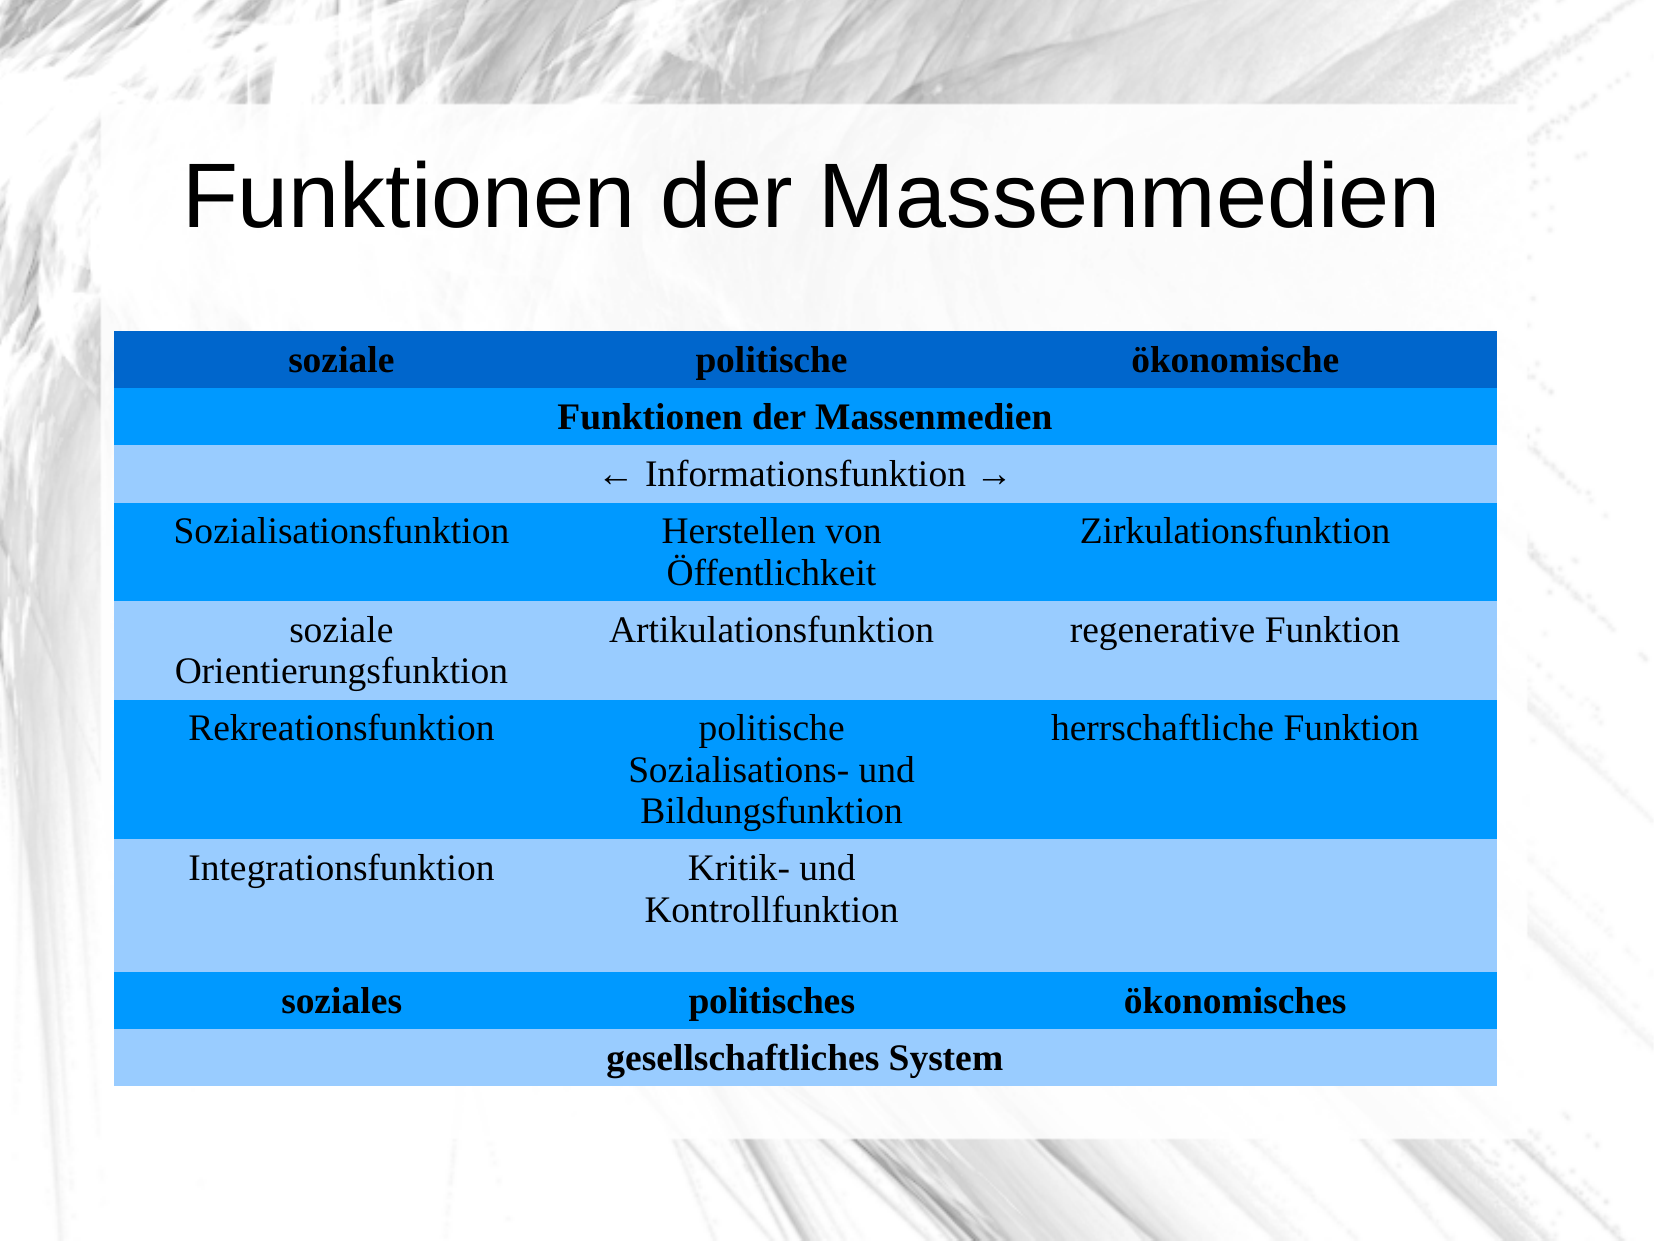

# Funktionen der Massenmedien
| soziale | politische | ökonomische |
| --- | --- | --- |
| Funktionen der Massenmedien | | |
| ← Informationsfunktion → | | |
| Sozialisationsfunktion | Herstellen von Öffentlichkeit | Zirkulationsfunktion |
| soziale Orientierungsfunktion | Artikulationsfunktion | regenerative Funktion |
| Rekreationsfunktion | politische Sozialisations- und Bildungsfunktion | herrschaftliche Funktion |
| Integrationsfunktion | Kritik- und Kontrollfunktion | |
| soziales | politisches | ökonomisches |
| gesellschaftliches System | | |